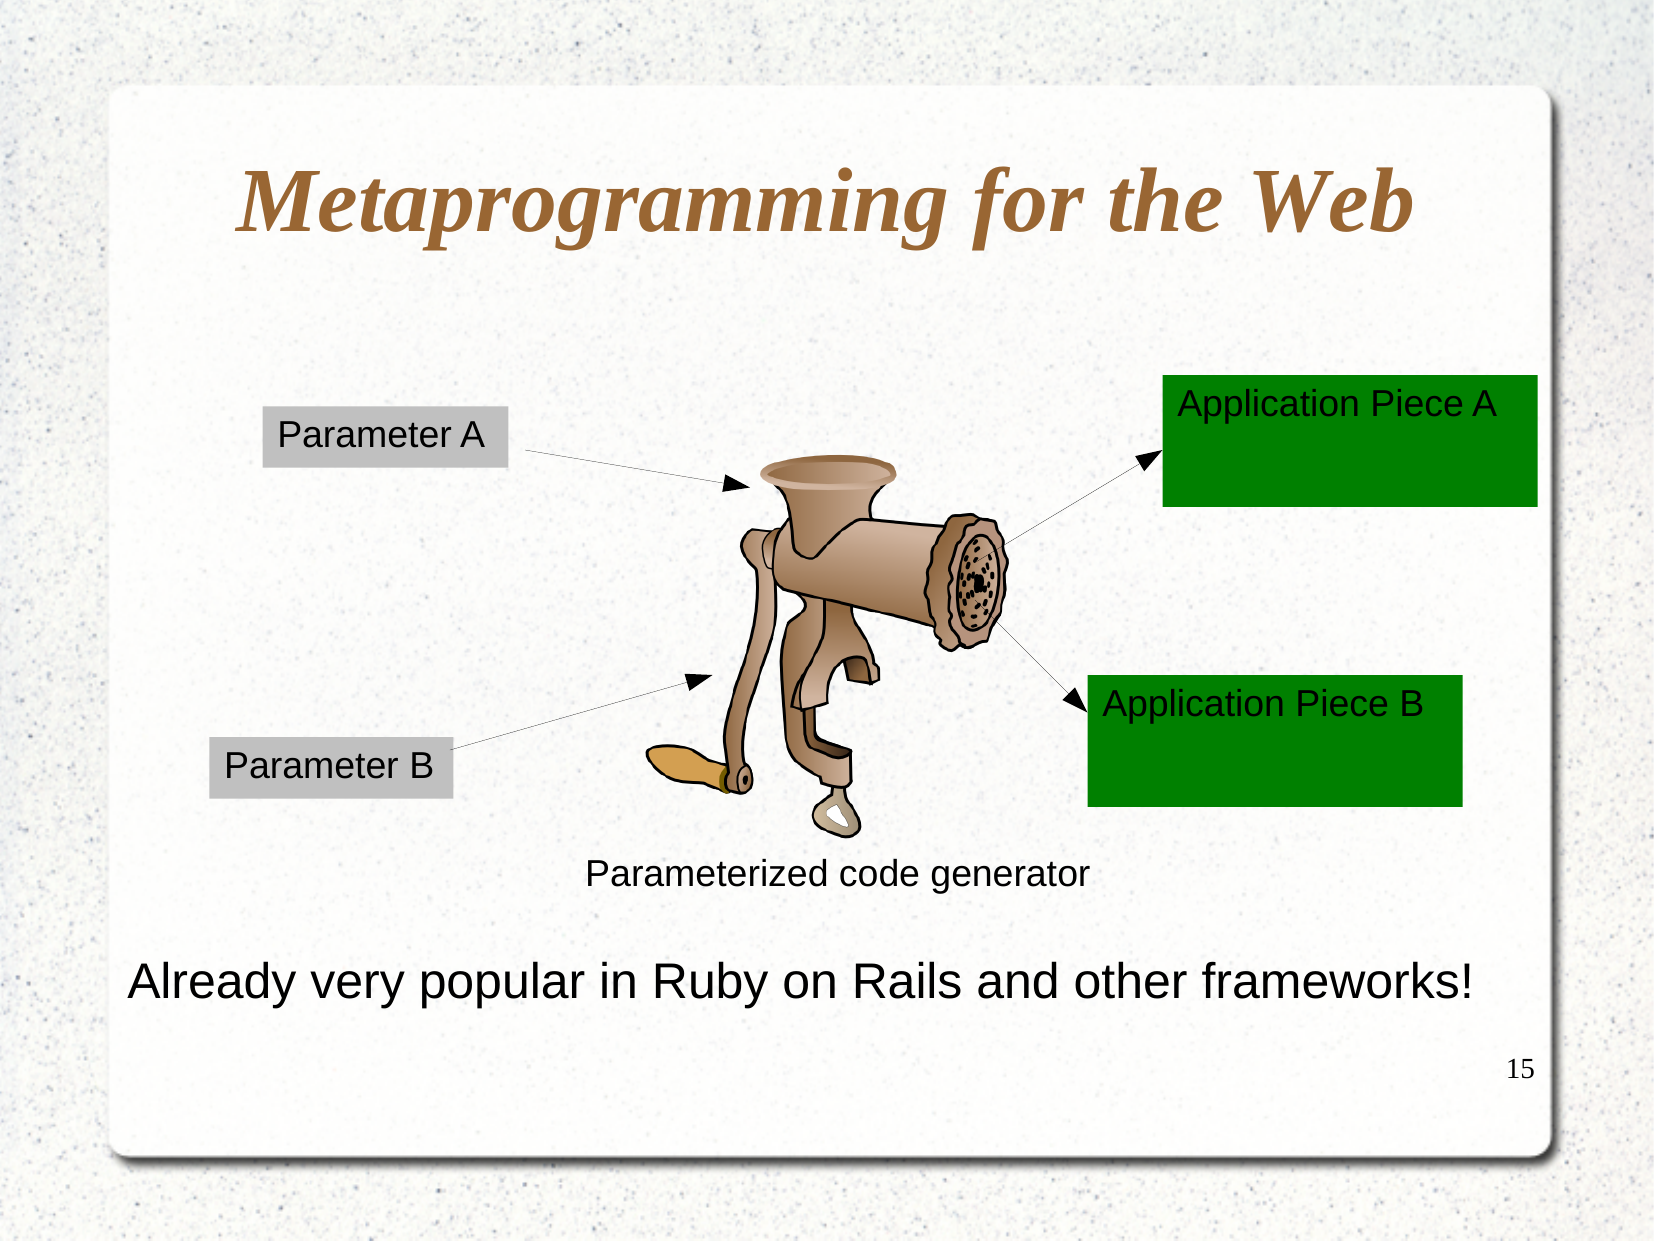

# Metaprogramming for the Web
Application Piece A
Parameter A
Parameterized code generator
Application Piece B
Parameter B
Already very popular in Ruby on Rails and other frameworks!
15